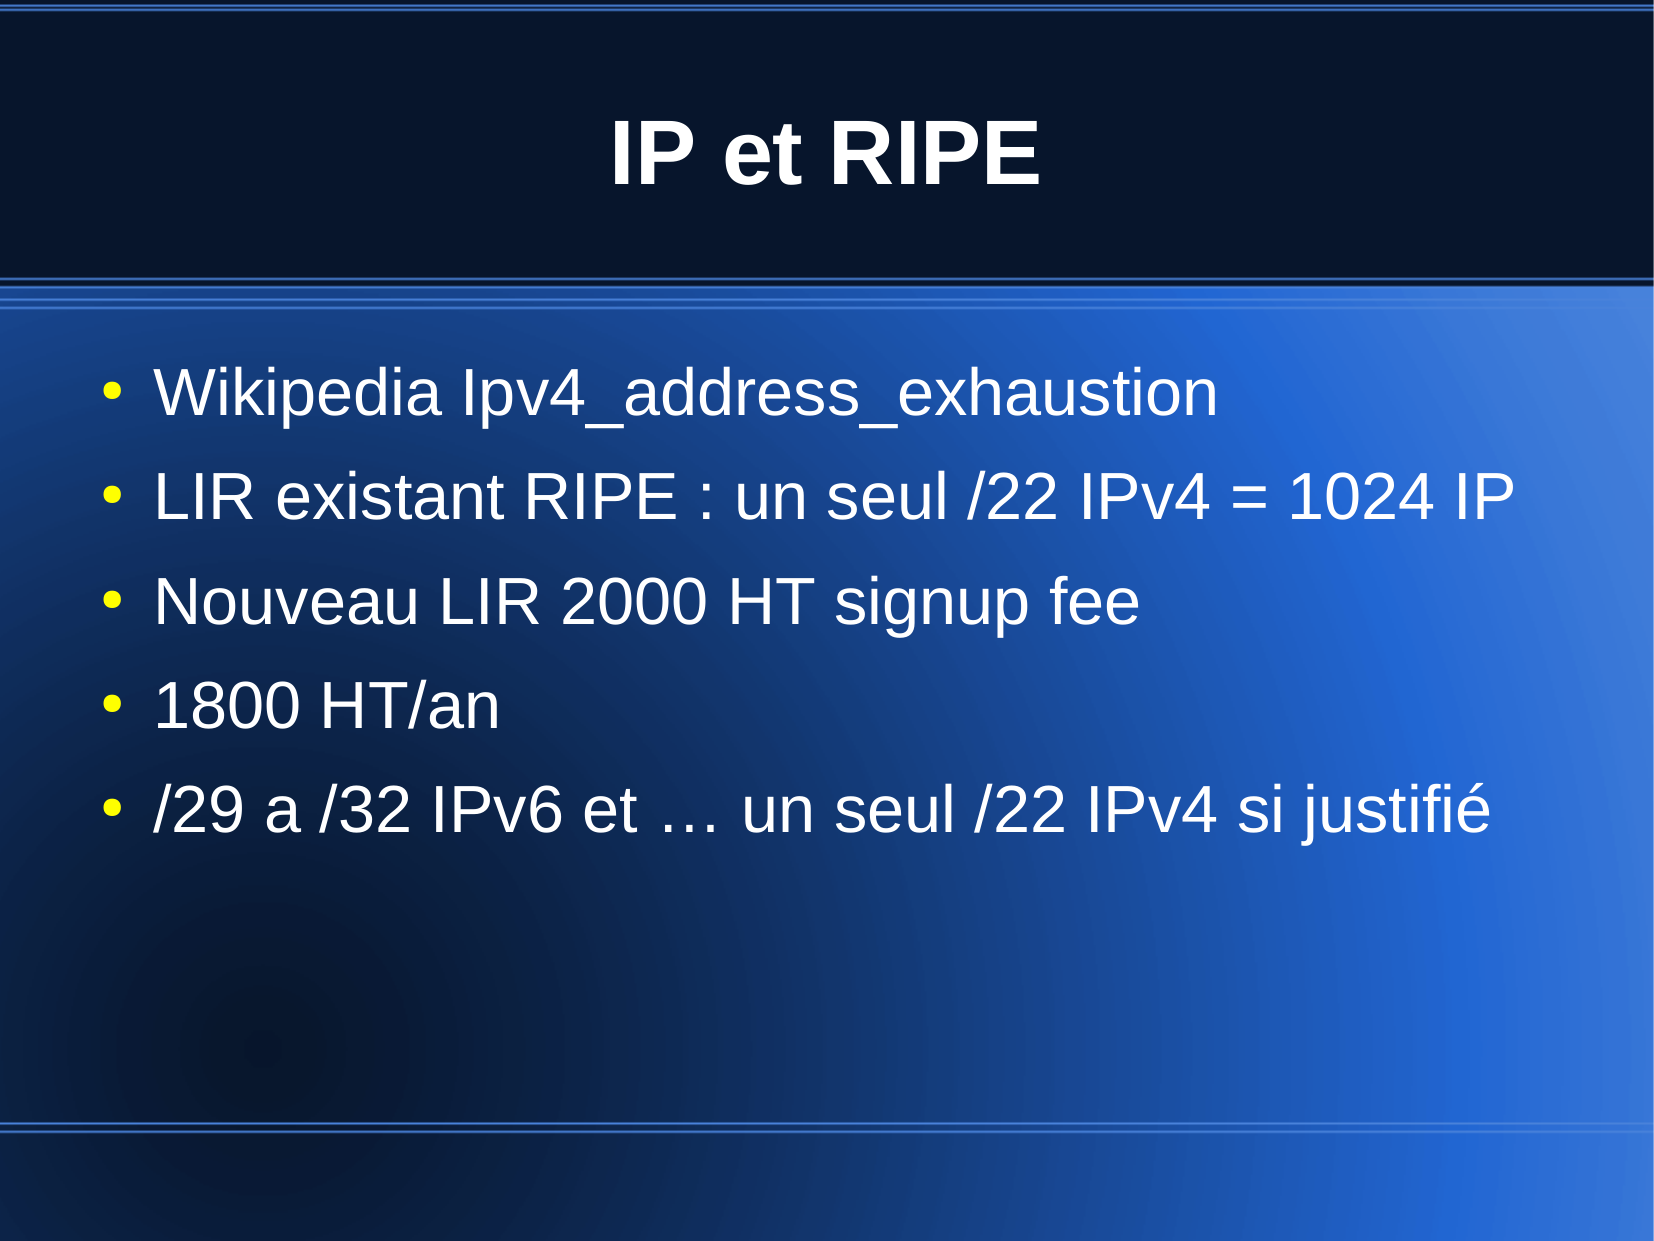

# IP et RIPE
Wikipedia Ipv4_address_exhaustion
LIR existant RIPE : un seul /22 IPv4 = 1024 IP
Nouveau LIR 2000 HT signup fee
1800 HT/an
/29 a /32 IPv6 et … un seul /22 IPv4 si justifié